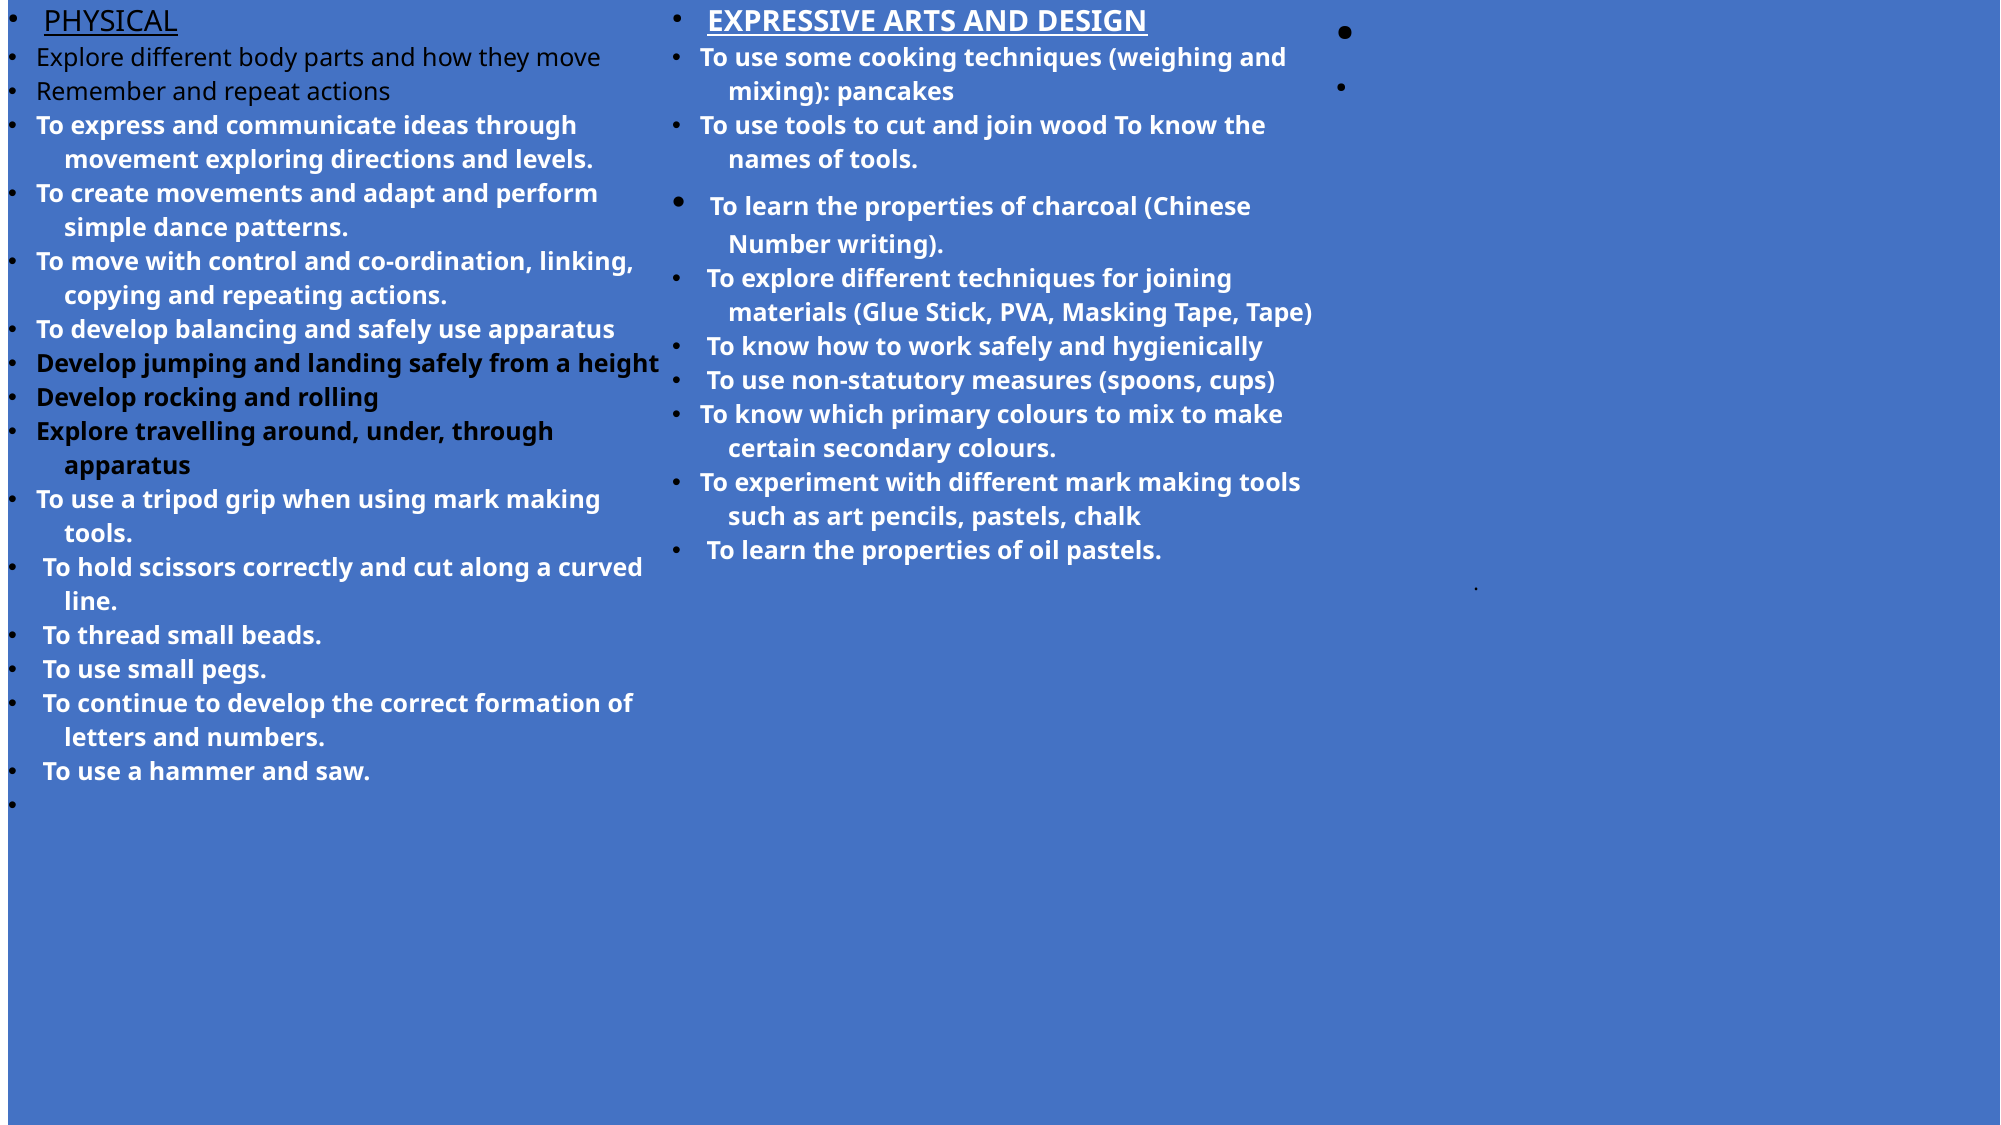

| PHYSICAL Explore different body parts and how they move Remember and repeat actions To express and communicate ideas through movement exploring directions and levels. To create movements and adapt and perform simple dance patterns. To move with control and co-ordination, linking, copying and repeating actions. To develop balancing and safely use apparatus Develop jumping and landing safely from a height Develop rocking and rolling Explore travelling around, under, through apparatus To use a tripod grip when using mark making tools.   To hold scissors correctly and cut along a curved line.   To thread small beads.   To use small pegs.   To continue to develop the correct formation of letters and numbers.   To use a hammer and saw. | EXPRESSIVE ARTS AND DESIGN To use some cooking techniques (weighing and mixing): pancakes   To use tools to cut and join wood To know the names of tools.  To learn the properties of charcoal (Chinese Number writing).   To explore different techniques for joining materials (Glue Stick, PVA, Masking Tape, Tape)   To know how to work safely and hygienically    To use non-statutory measures (spoons, cups)   To know which primary colours to mix to make certain secondary colours.    To experiment with different mark making tools such as art pencils, pastels, chalk    To learn the properties of oil pastels. | |
| --- | --- | --- |
#
.